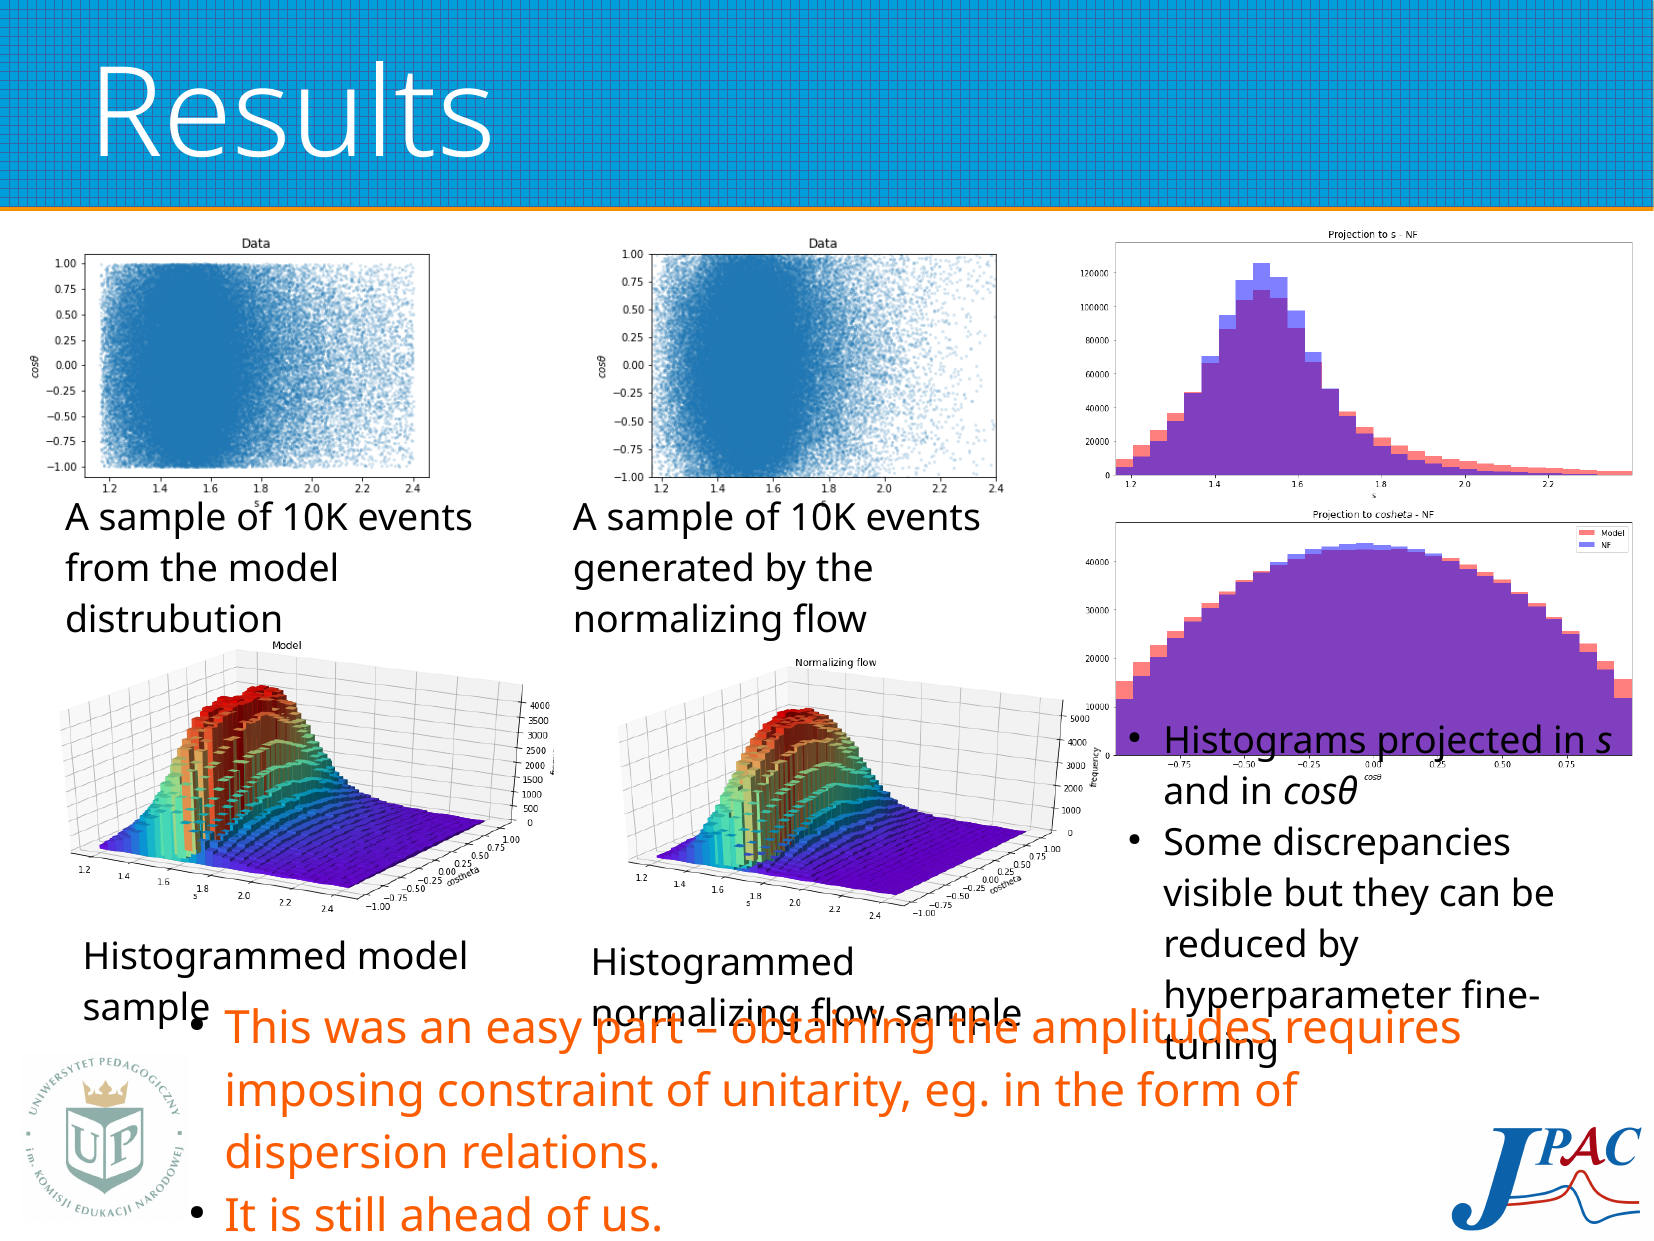

# Results
A sample of 10K events from the model distrubution
A sample of 10K events generated by the normalizing flow
Histograms projected in s and in cosθ
Some discrepancies visible but they can be reduced by hyperparameter fine-tuning
Histogrammed model sample
Histogrammed normalizing flow sample
This was an easy part – obtaining the amplitudes requires imposing constraint of unitarity, eg. in the form of dispersion relations.
It is still ahead of us.